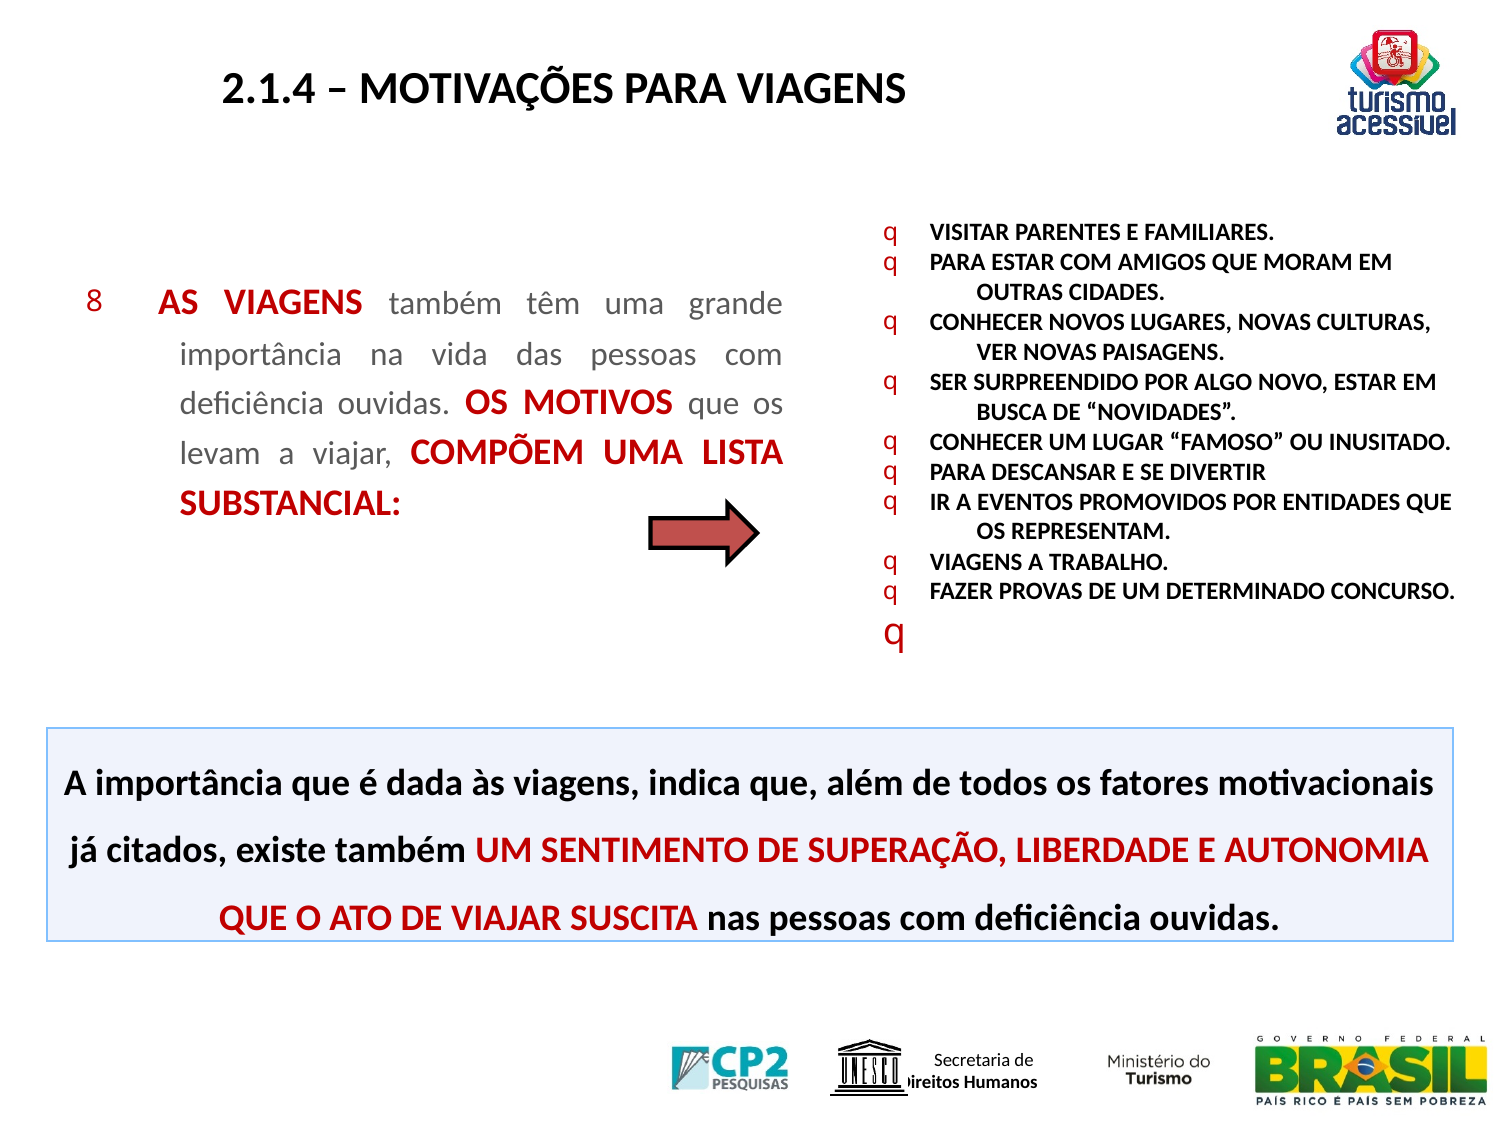

2.1.4 – Motivações para Viagens
Visitar parentes e familiares.
Para estar com amigos que moram em outras cidades.
Conhecer novos lugares, novas culturas, ver novas paisagens.
Ser surpreendido por algo novo, estar em busca de “novidades”.
Conhecer um lugar “famoso” ou inusitado.
Para descansar e se divertir
Ir a eventos promovidos por entidades que os representam.
Viagens a trabalho.
Fazer provas de um determinado concurso.
 As viagens também têm uma grande importância na vida das pessoas com deficiência ouvidas. Os motivos que os levam a viajar, compõem uma lista substancial:
A importância que é dada às viagens, indica que, além de todos os fatores motivacionais já citados, existe também um sentimento de superação, liberdade e autonomia que o ato de viajar suscita nas pessoas com deficiência ouvidas.
Secretaria de
 Direitos Humanos
Slide 49/119